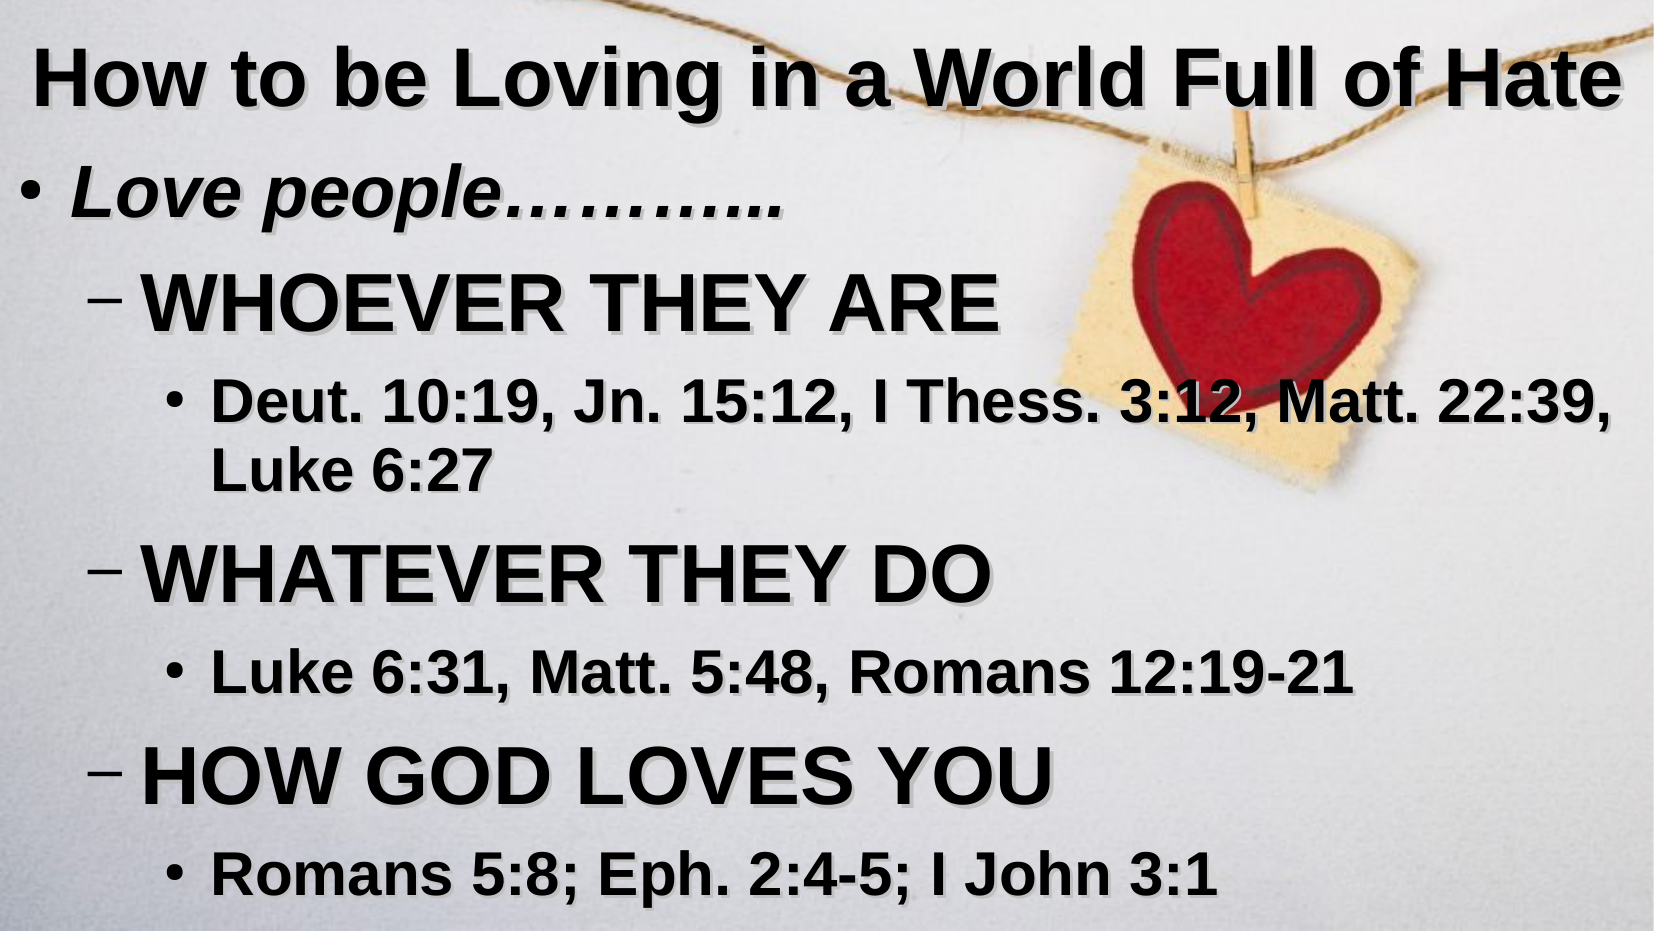

# How to be Loving in a World Full of Hate
Love people………...
WHOEVER THEY ARE
Deut. 10:19, Jn. 15:12, I Thess. 3:12, Matt. 22:39, Luke 6:27
WHATEVER THEY DO
Luke 6:31, Matt. 5:48, Romans 12:19-21
HOW GOD LOVES YOU
Romans 5:8; Eph. 2:4-5; I John 3:1